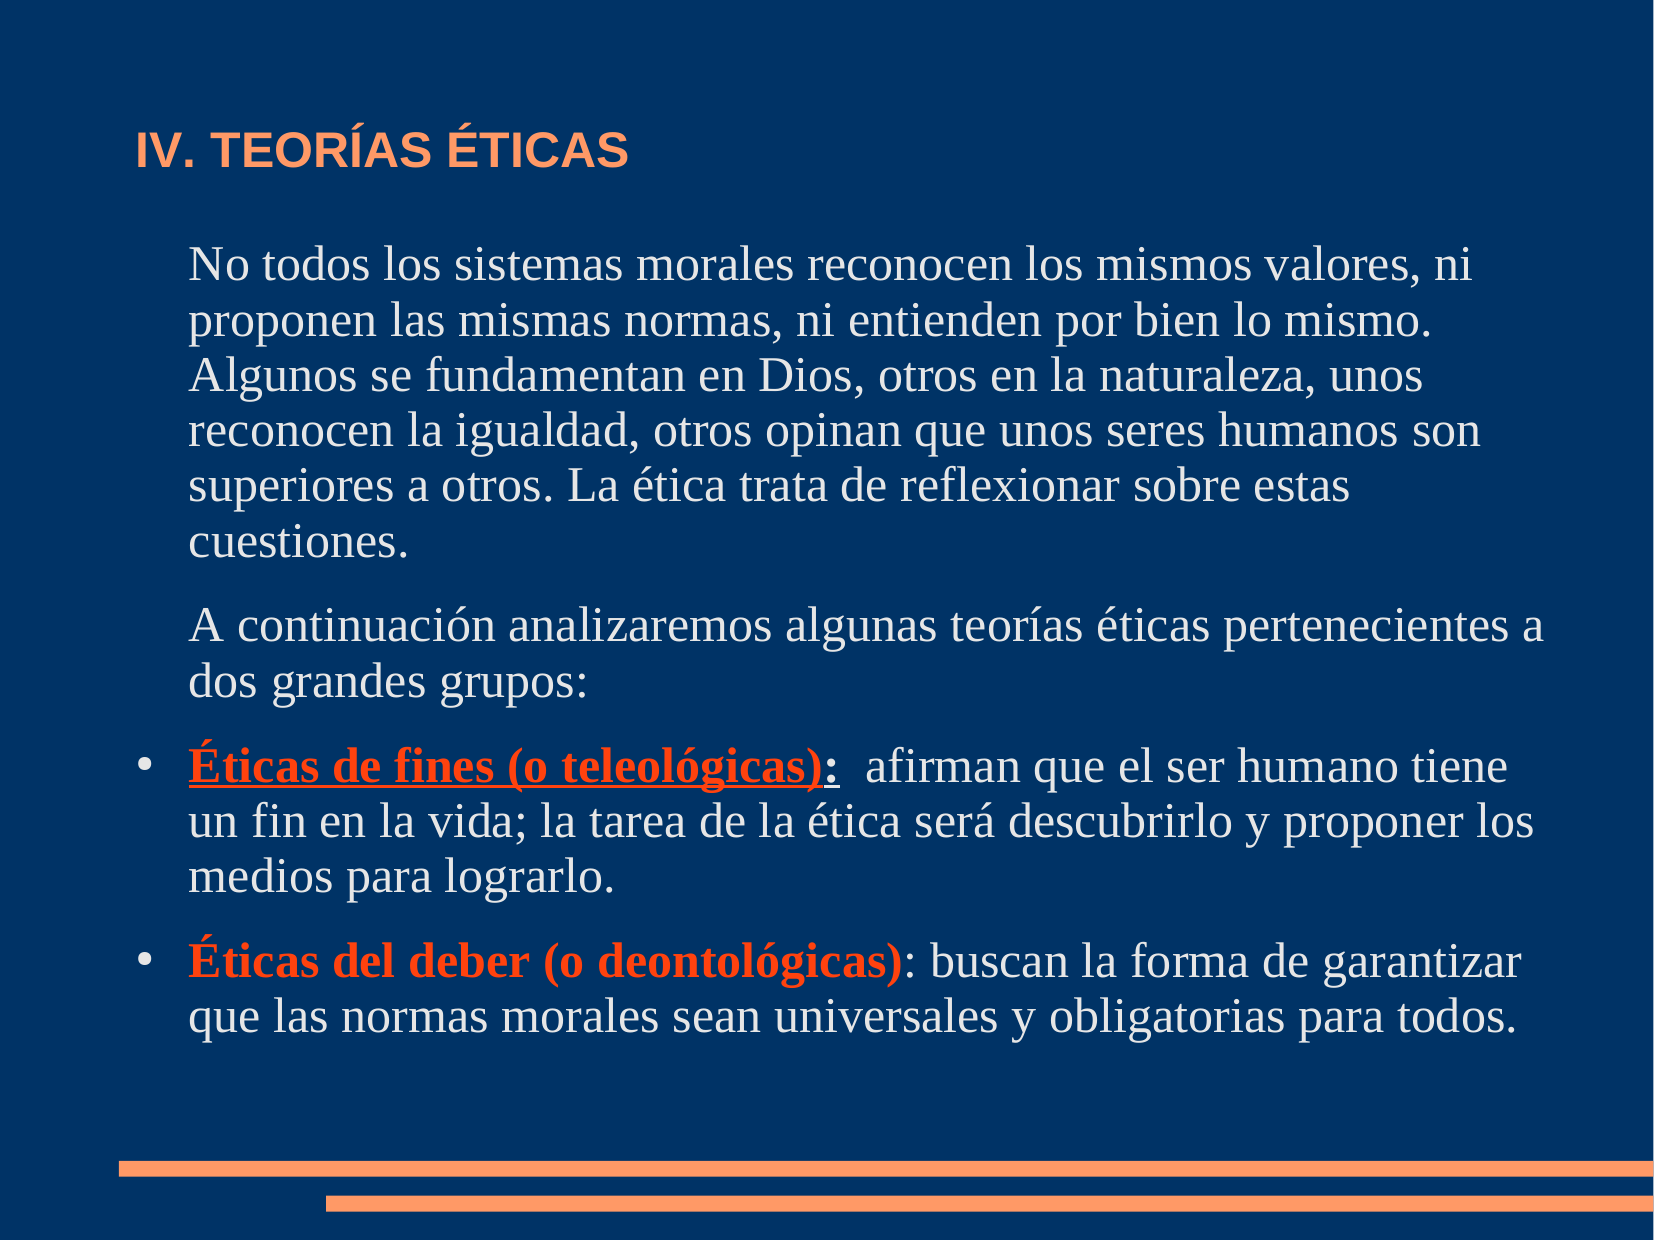

# IV. TEORÍAS ÉTICAS
No todos los sistemas morales reconocen los mismos valores, ni proponen las mismas normas, ni entienden por bien lo mismo. Algunos se fundamentan en Dios, otros en la naturaleza, unos reconocen la igualdad, otros opinan que unos seres humanos son superiores a otros. La ética trata de reflexionar sobre estas cuestiones.
A continuación analizaremos algunas teorías éticas pertenecientes a dos grandes grupos:
Éticas de fines (o teleológicas): afirman que el ser humano tiene un fin en la vida; la tarea de la ética será descubrirlo y proponer los medios para lograrlo.
Éticas del deber (o deontológicas): buscan la forma de garantizar que las normas morales sean universales y obligatorias para todos.